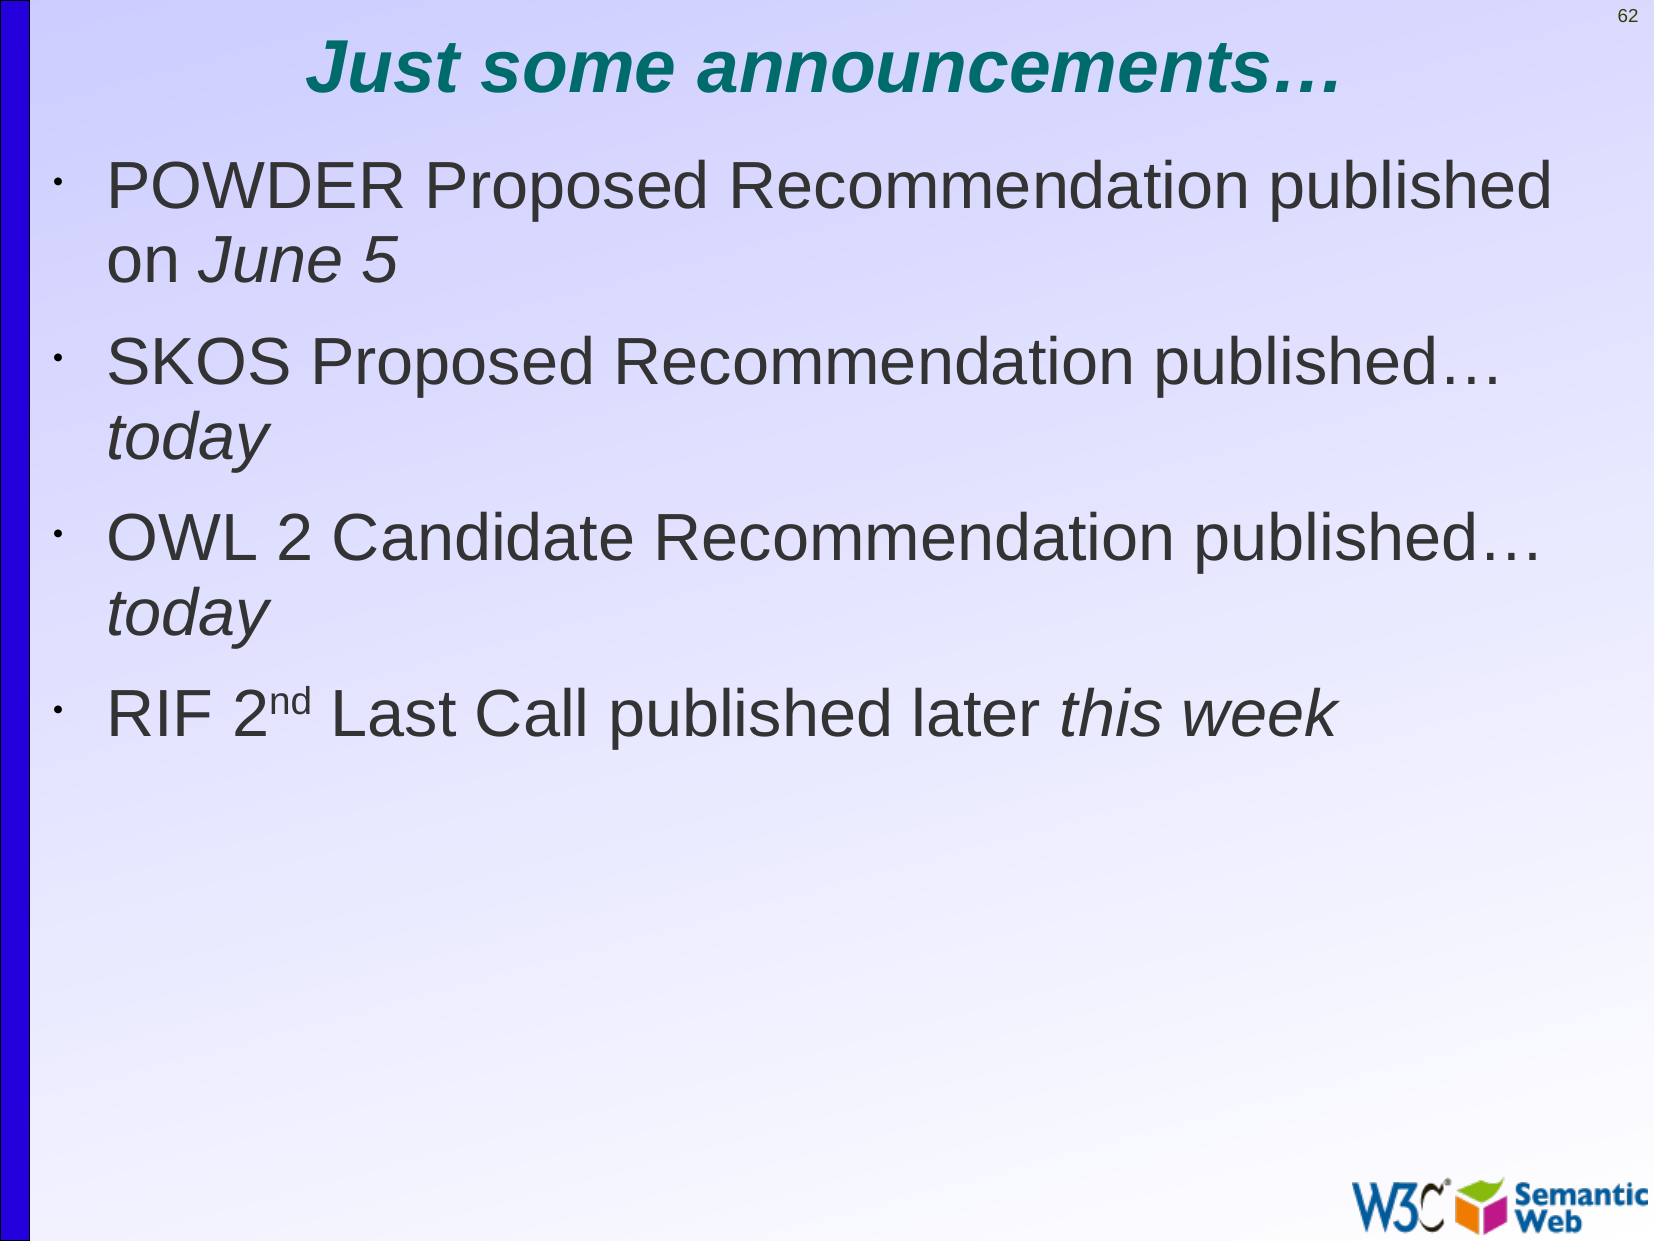

# Just some announcements…
POWDER Proposed Recommendation published on June 5
SKOS Proposed Recommendation published… today
OWL 2 Candidate Recommendation published… today
RIF 2nd Last Call published later this week